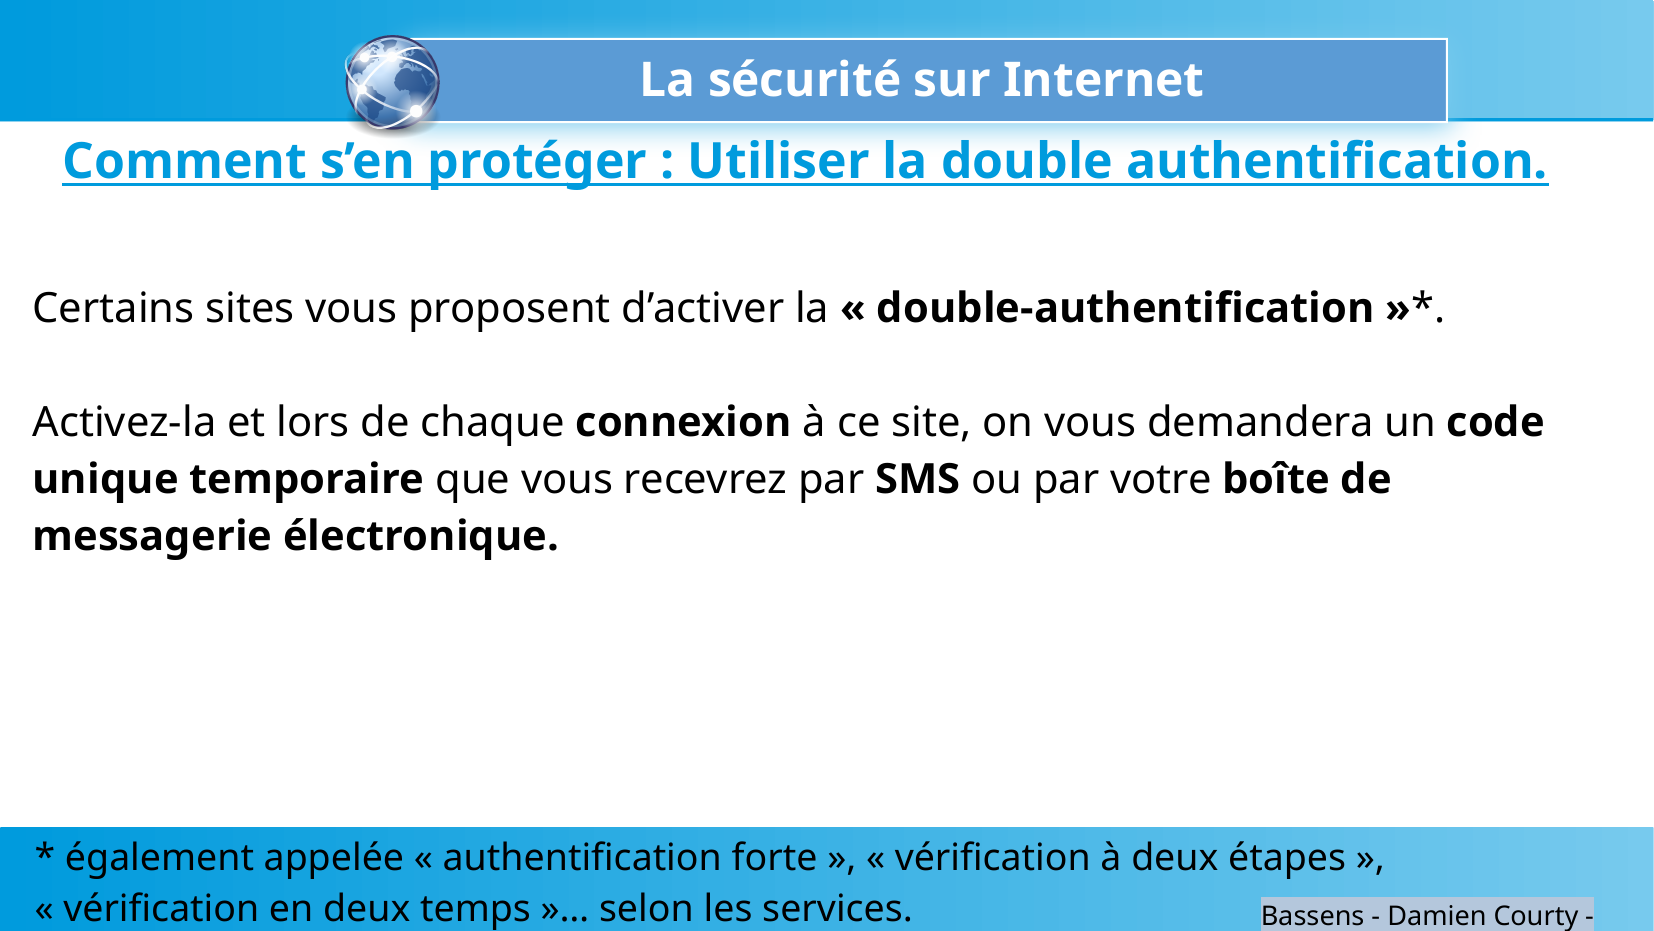

La sécurité sur Internet
Comment s’en protéger : Utiliser la double authentification.
Certains sites vous proposent d’activer la « double-authentification »*.
Activez-la et lors de chaque connexion à ce site, on vous demandera un code unique temporaire que vous recevrez par SMS ou par votre boîte de messagerie électronique.
* également appelée « authentification forte », « vérification à deux étapes », « vérification en deux temps »… selon les services.
Bassens - Damien Courty - 2024